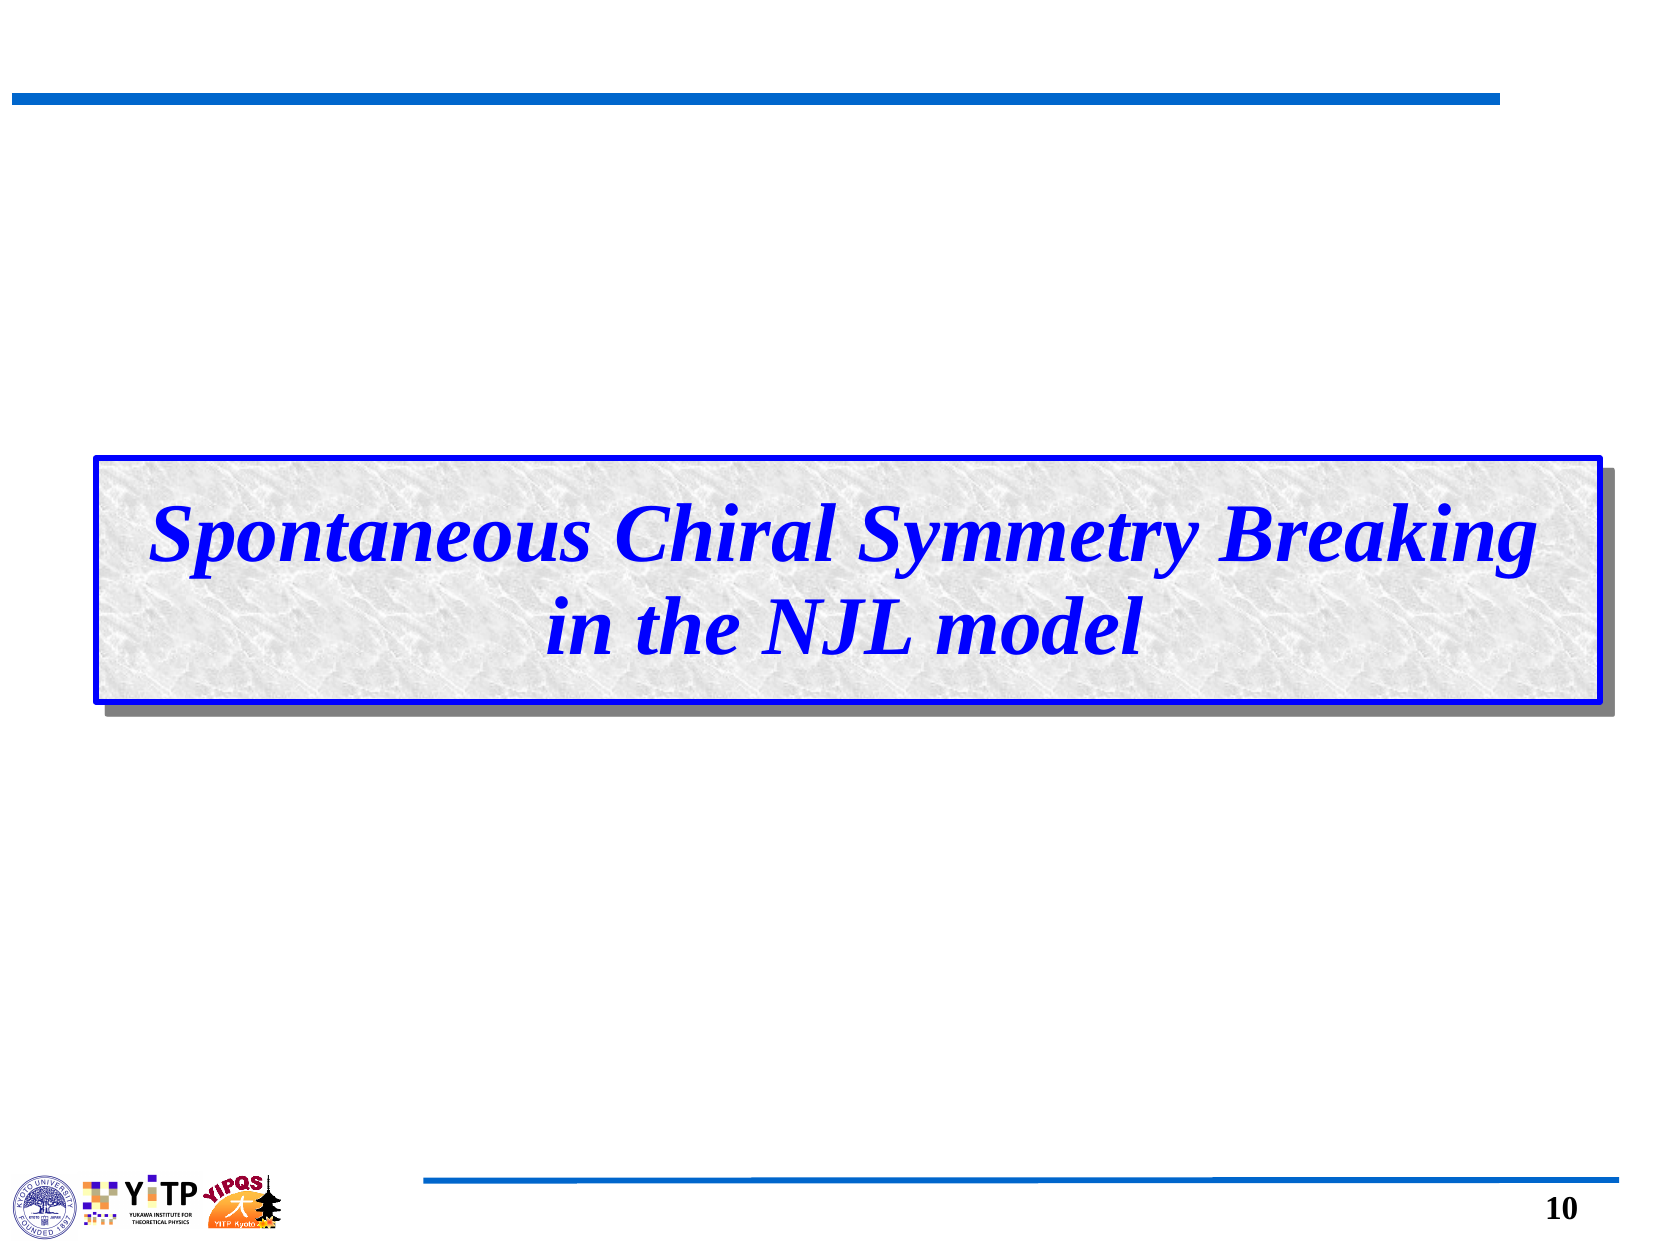

Spontaneous Chiral Symmetry Breaking
in the NJL model